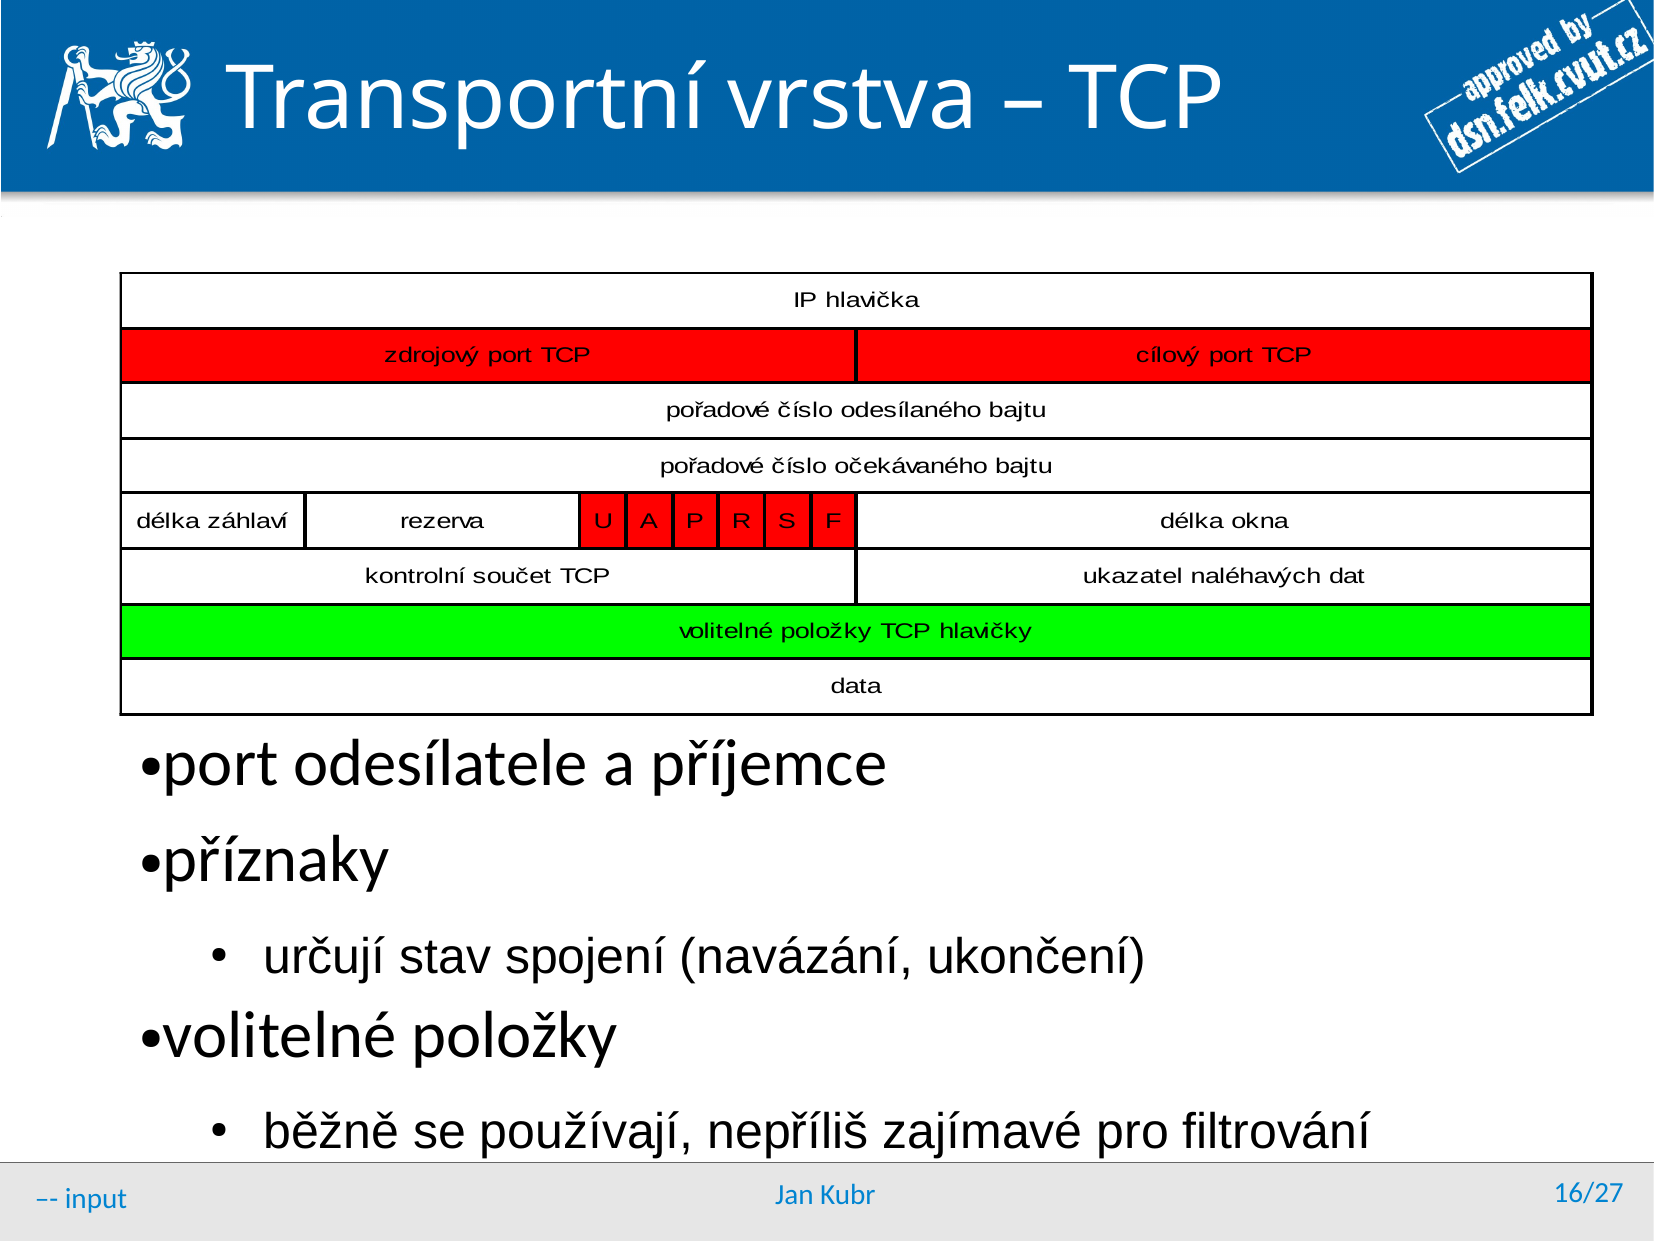

# Transportní vrstva – TCP
port odesílatele a příjemce
příznaky
určují stav spojení (navázání, ukončení)
volitelné položky
běžně se používají, nepříliš zajímavé pro filtrování
16
Jan Kubr
02/2006